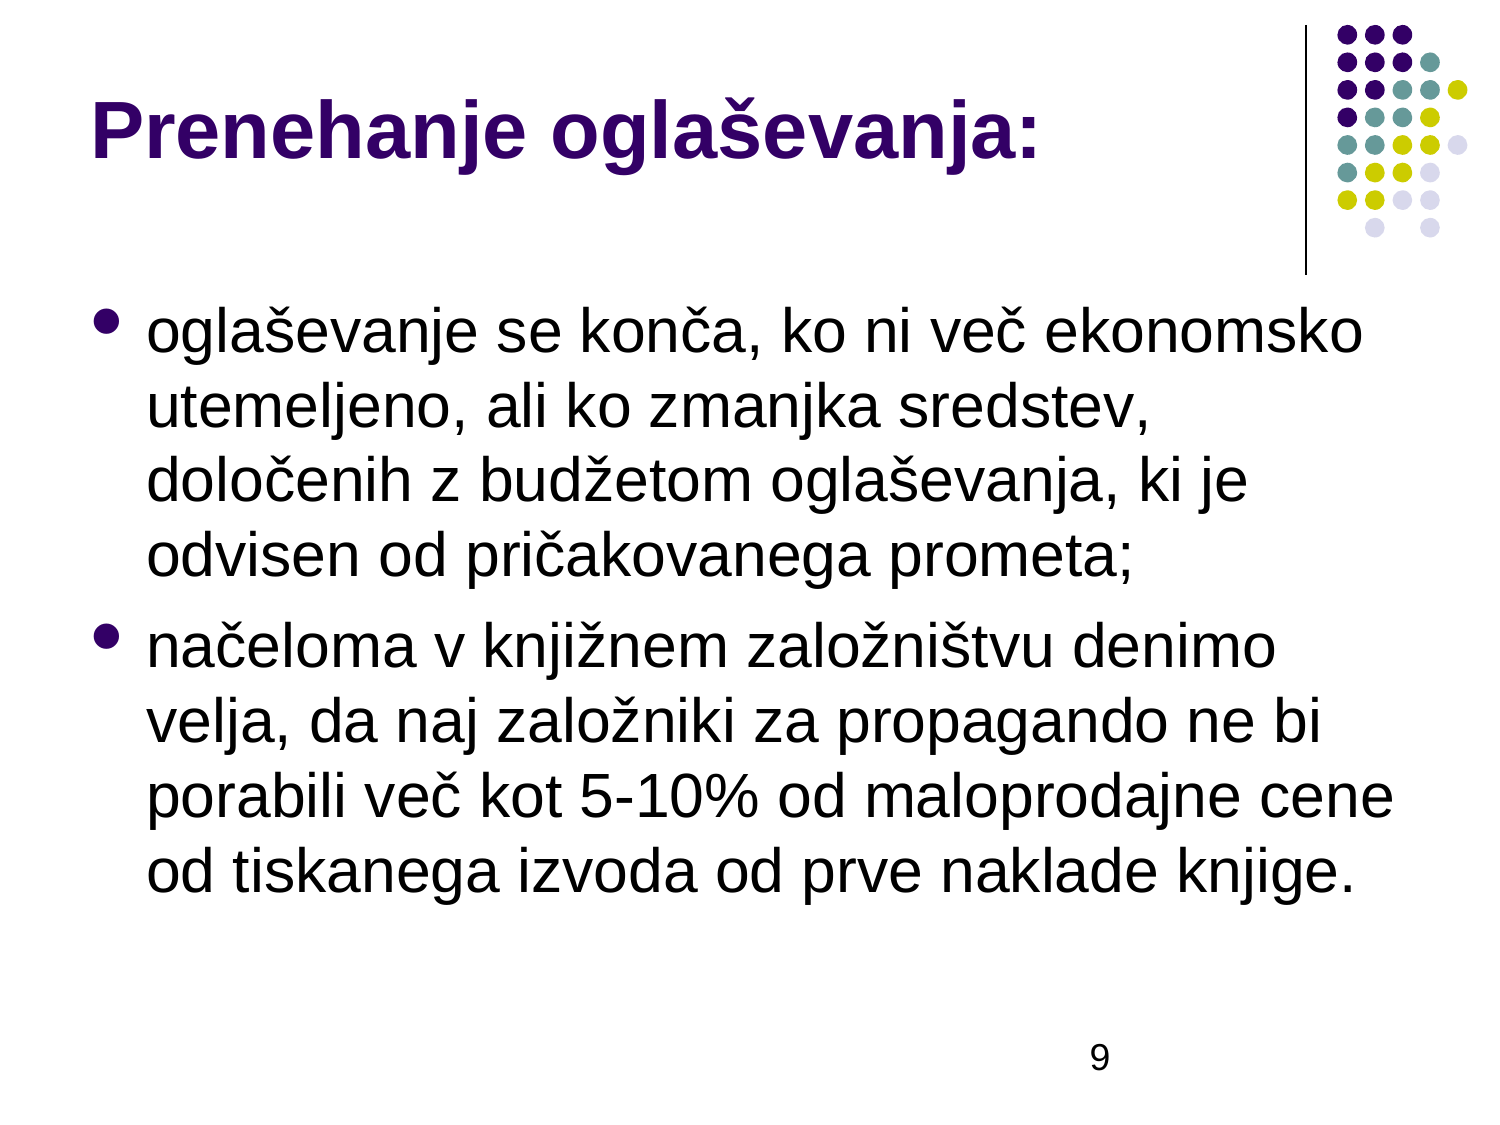

# Prenehanje oglaševanja:
oglaševanje se konča, ko ni več ekonomsko utemeljeno, ali ko zmanjka sredstev, določenih z budžetom oglaševanja, ki je odvisen od pričakovanega prometa;
načeloma v knjižnem založništvu denimo velja, da naj založniki za propagando ne bi porabili več kot 5-10% od maloprodajne cene od tiskanega izvoda od prve naklade knjige.
9